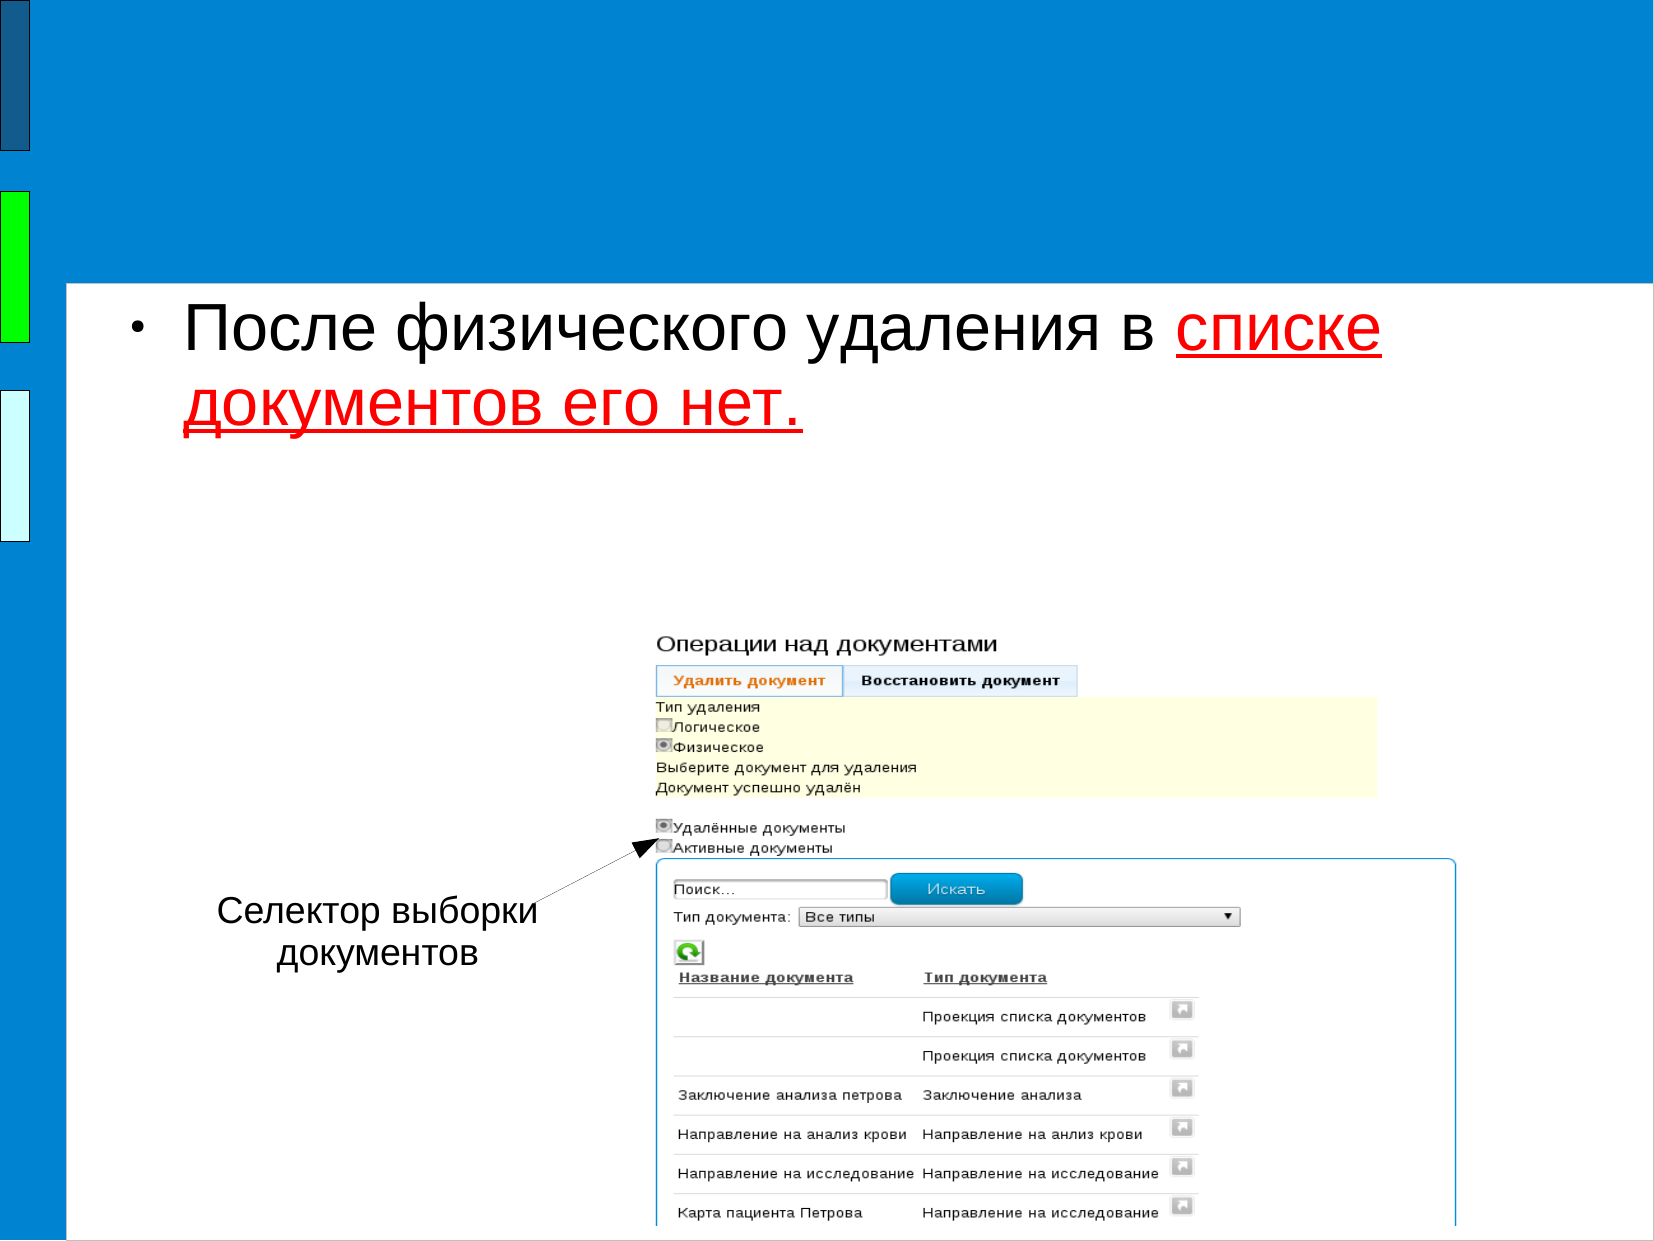

#
После физического удаления в списке документов его нет.
Селектор выборки
документов
ООО "Альфа-Интегрум", 2013г.